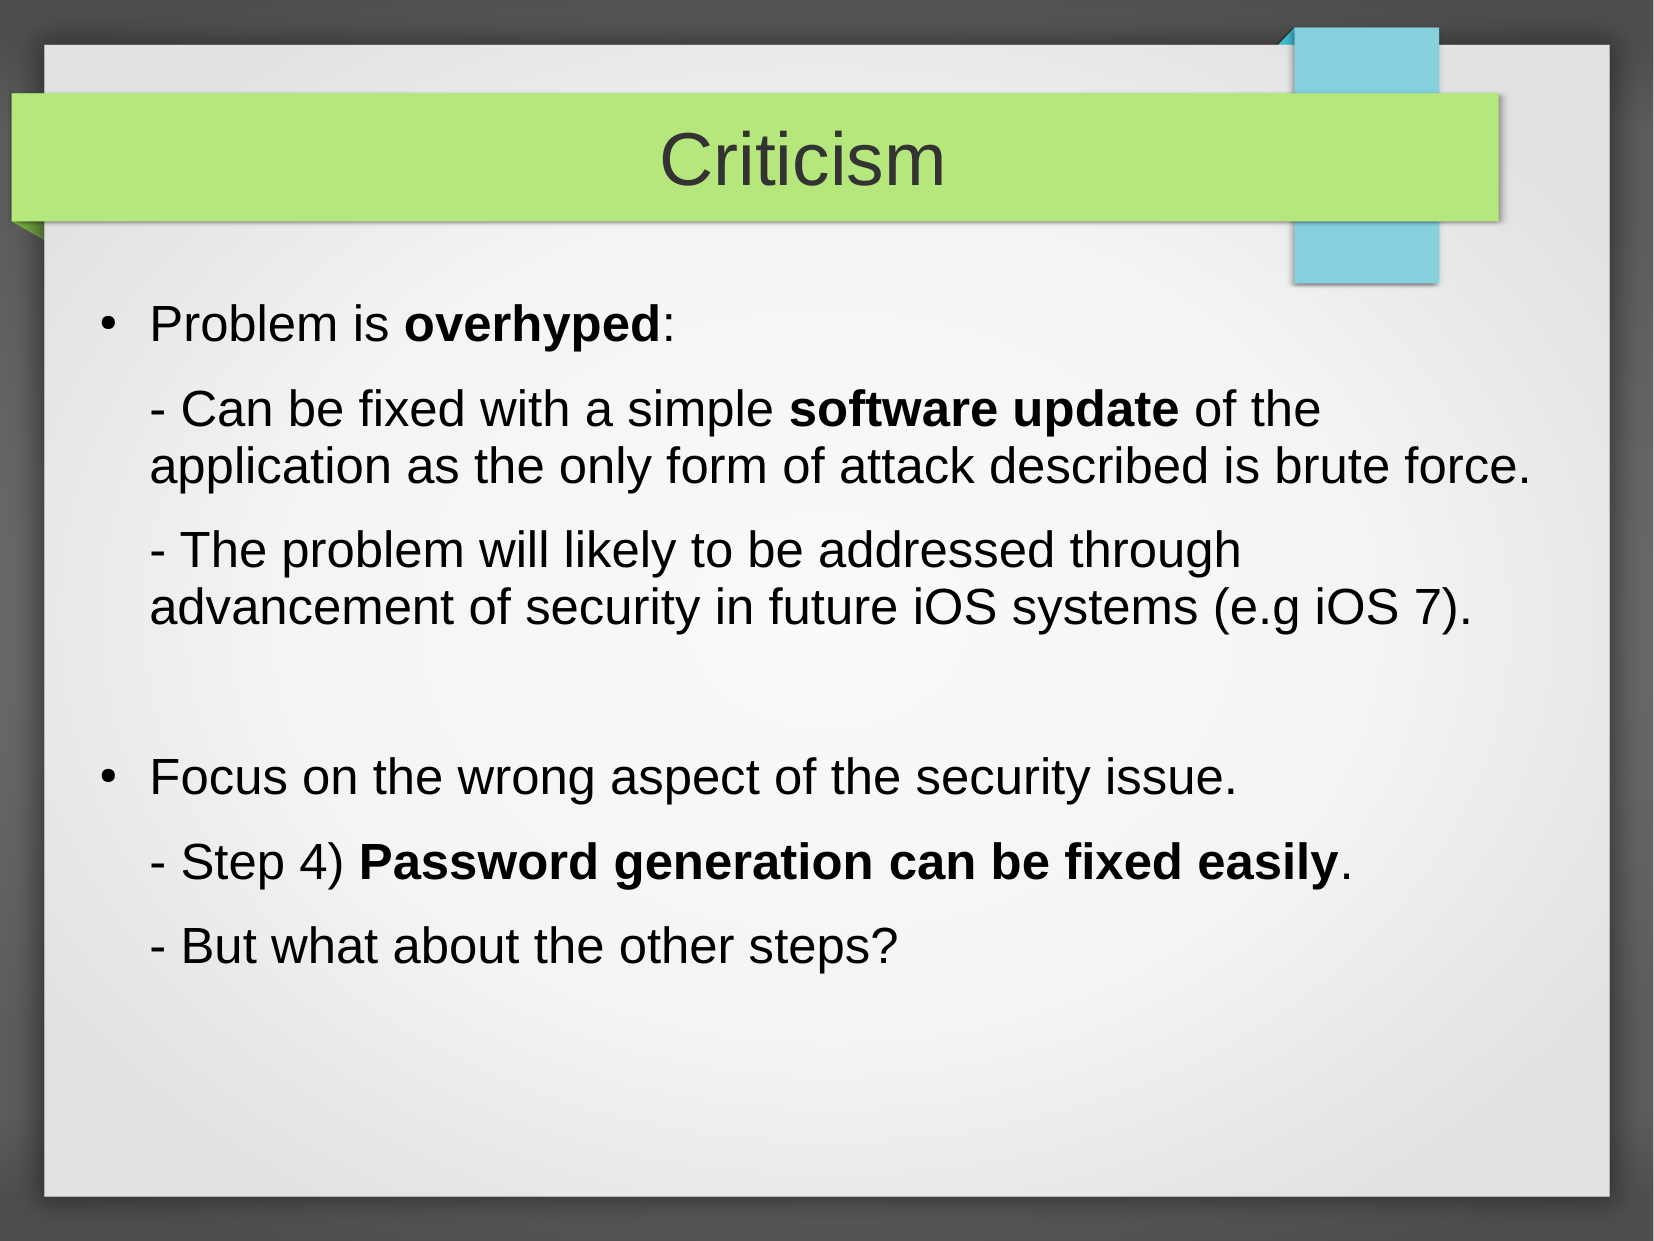

# Criticism
Problem is overhyped:
- Can be fixed with a simple software update of the application as the only form of attack described is brute force.
- The problem will likely to be addressed through advancement of security in future iOS systems (e.g iOS 7).
Focus on the wrong aspect of the security issue.
- Step 4) Password generation can be fixed easily.
- But what about the other steps?